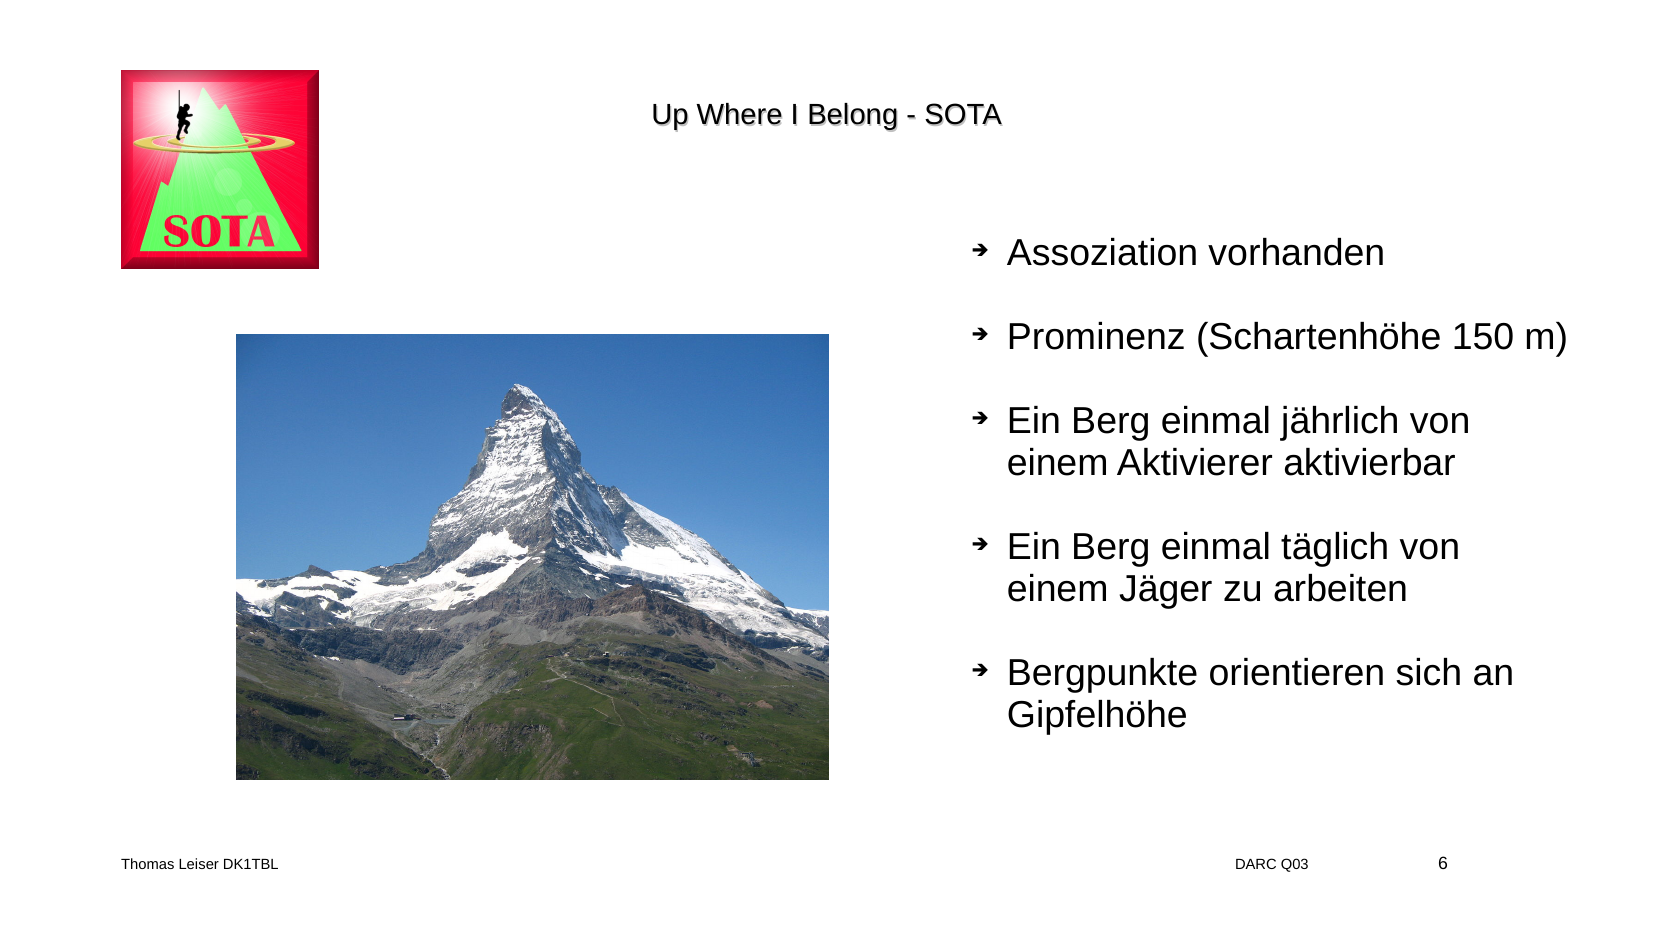

# Up Where I Belong - SOTA
Assoziation vorhanden
Prominenz (Schartenhöhe 150 m)
Ein Berg einmal jährlich von
einem Aktivierer aktivierbar
Ein Berg einmal täglich von
einem Jäger zu arbeiten
Bergpunkte orientieren sich an
Gipfelhöhe
Thomas Leiser DK1TBL		 	 			 	 	 	 	 	 	 	 	 	 	 	 	 	 						 DARC Q03 6